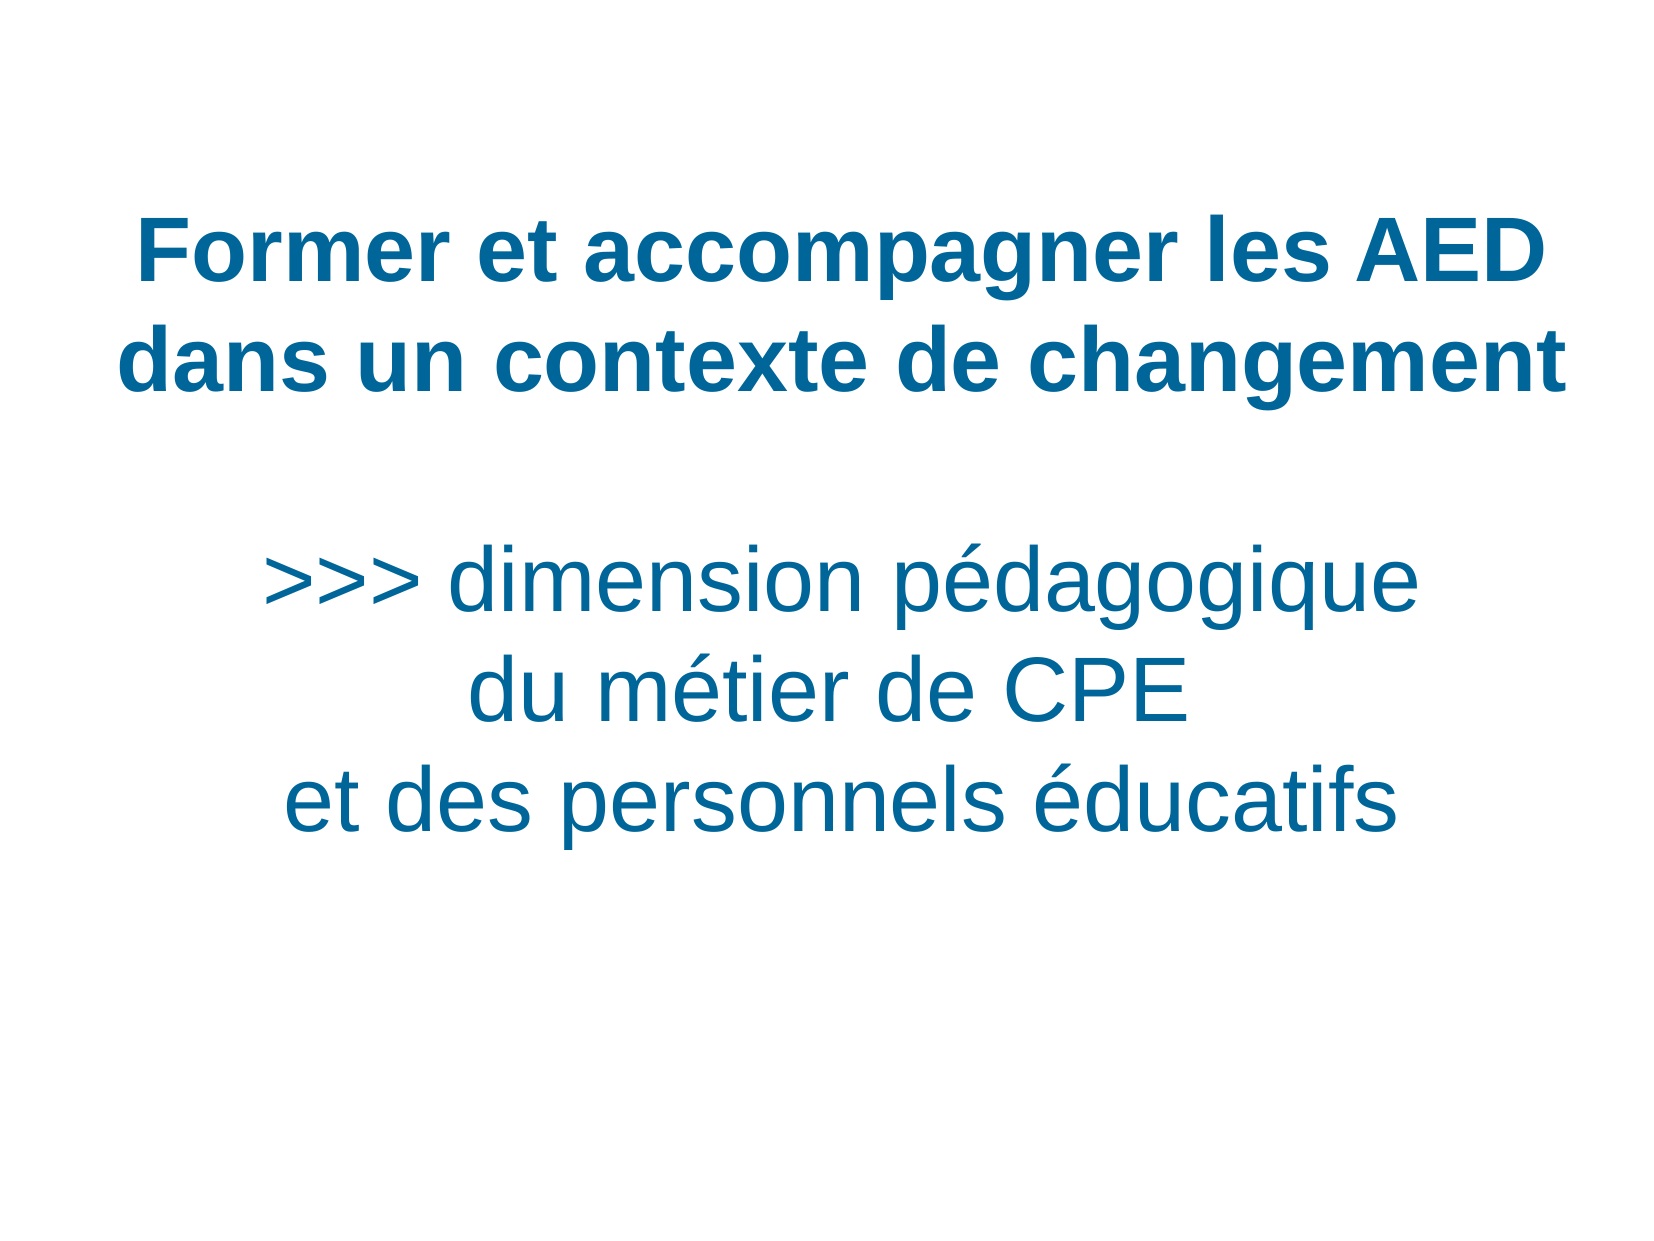

# Former et accompagner les AED dans un contexte de changement >>> dimension pédagogique du métier de CPE et des personnels éducatifs